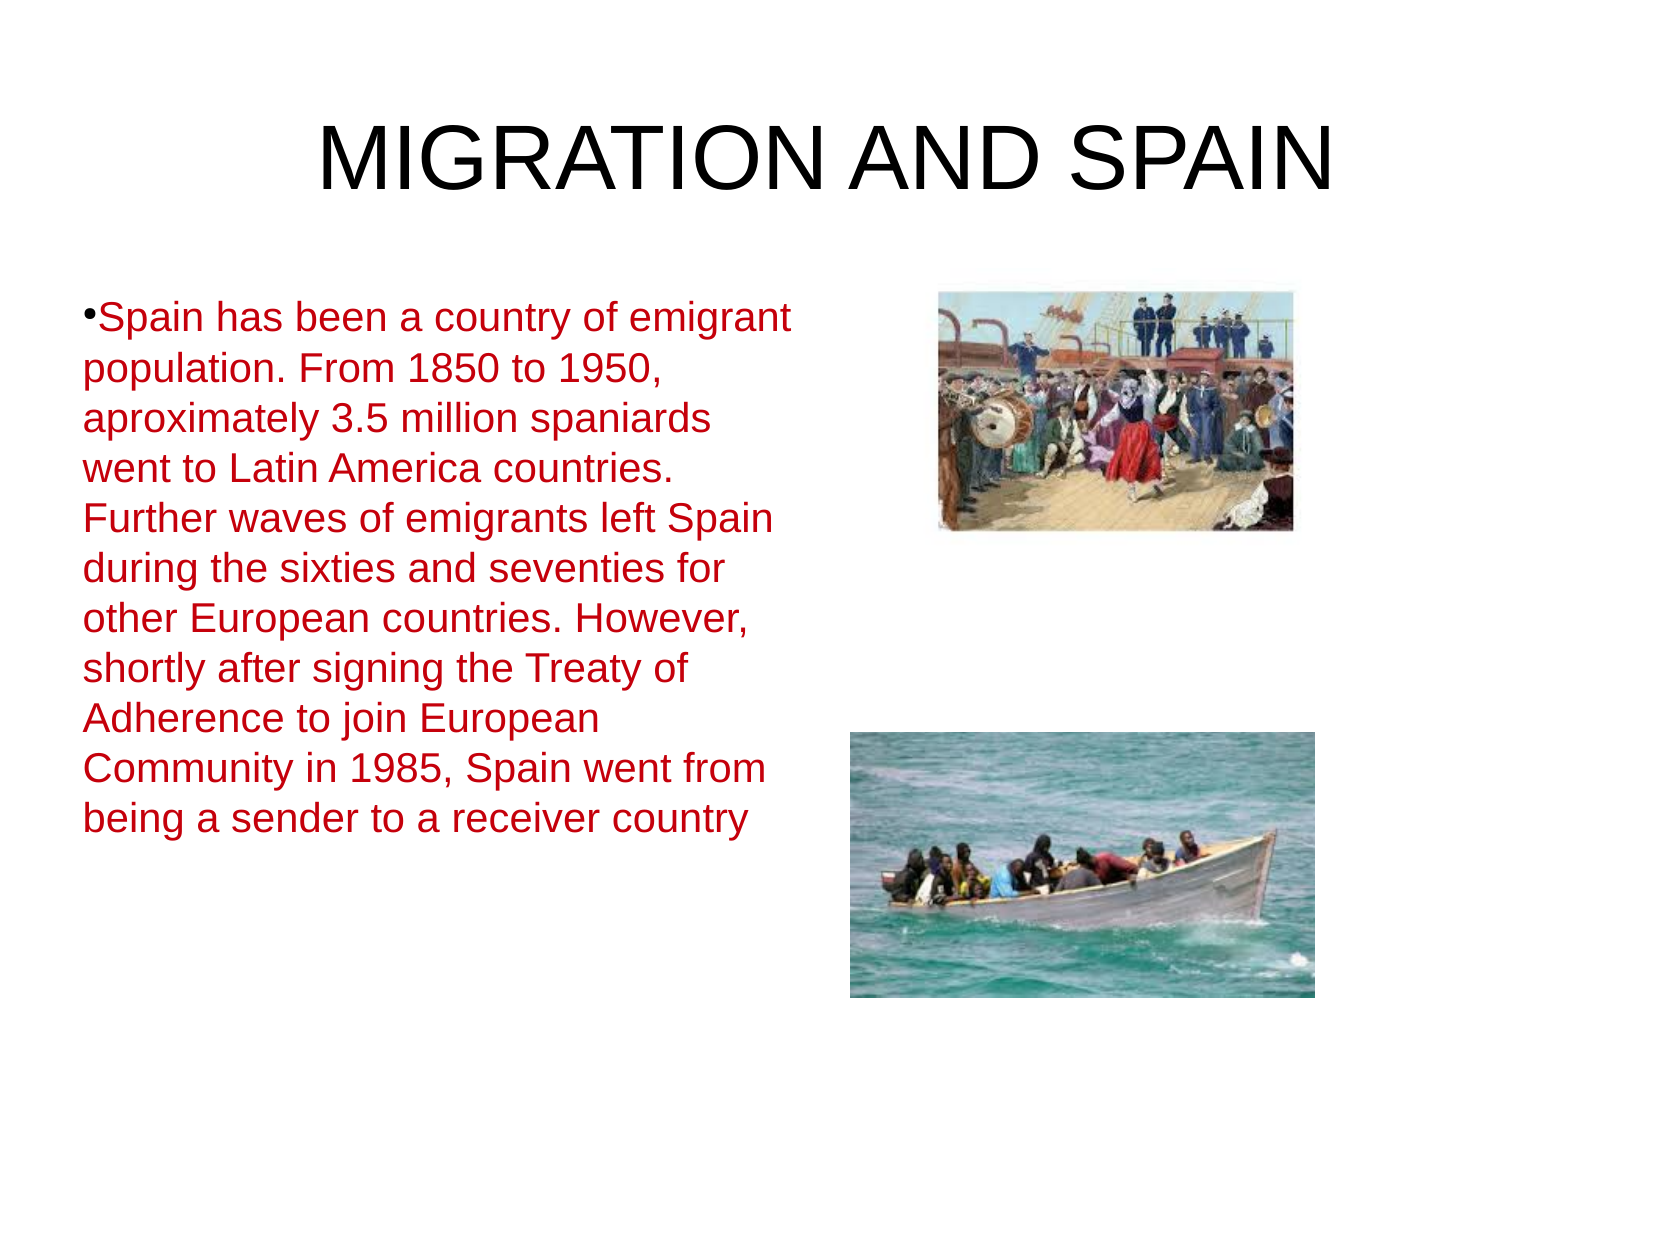

# MIGRATION AND SPAIN
Spain has been a country of emigrant population. From 1850 to 1950, aproximately 3.5 million spaniards went to Latin America countries. Further waves of emigrants left Spain during the sixties and seventies for other European countries. However, shortly after signing the Treaty of Adherence to join European Community in 1985, Spain went from being a sender to a receiver country